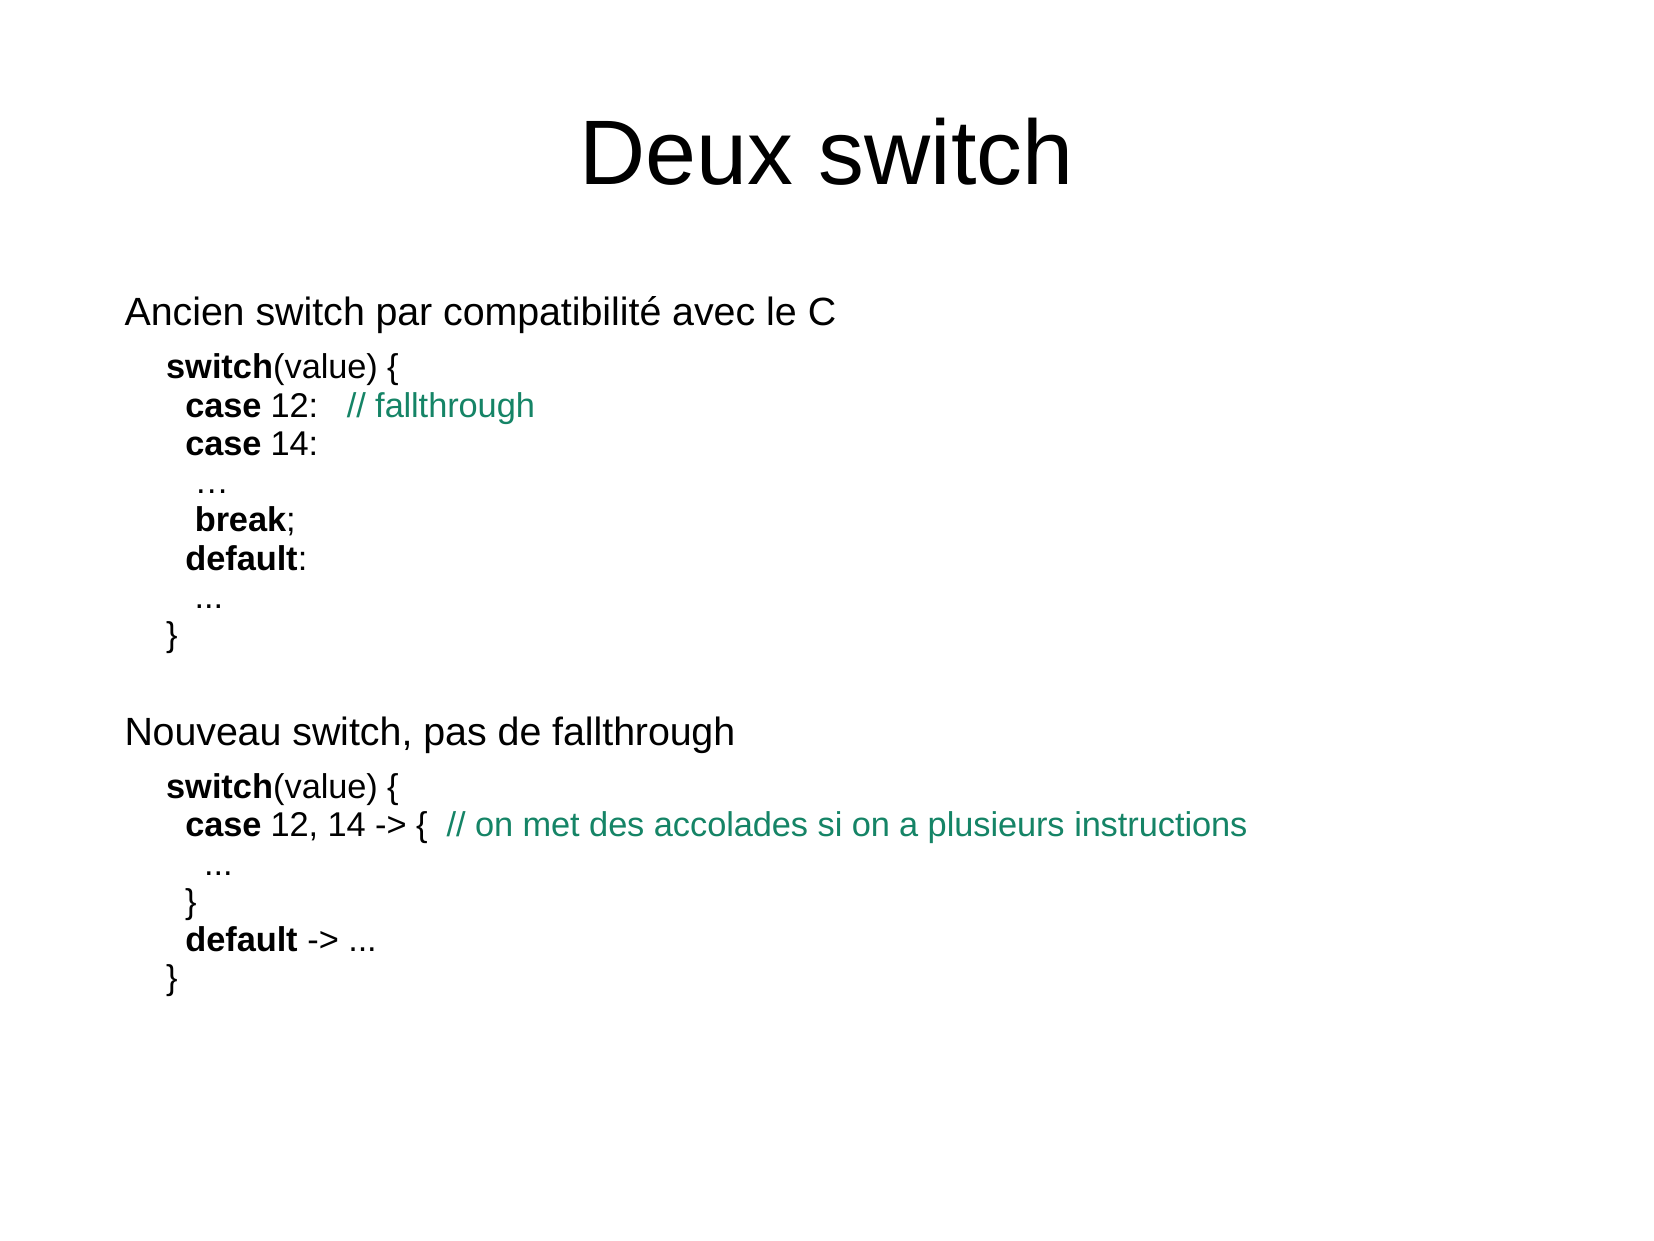

# Deux switch
Ancien switch par compatibilité avec le C
switch(value) {
 case 12: // fallthrough
 case 14:
 …
 break;
 default:
 ...
}
Nouveau switch, pas de fallthrough
switch(value) {
 case 12, 14 -> { // on met des accolades si on a plusieurs instructions
 ...
 }
 default -> ...
}